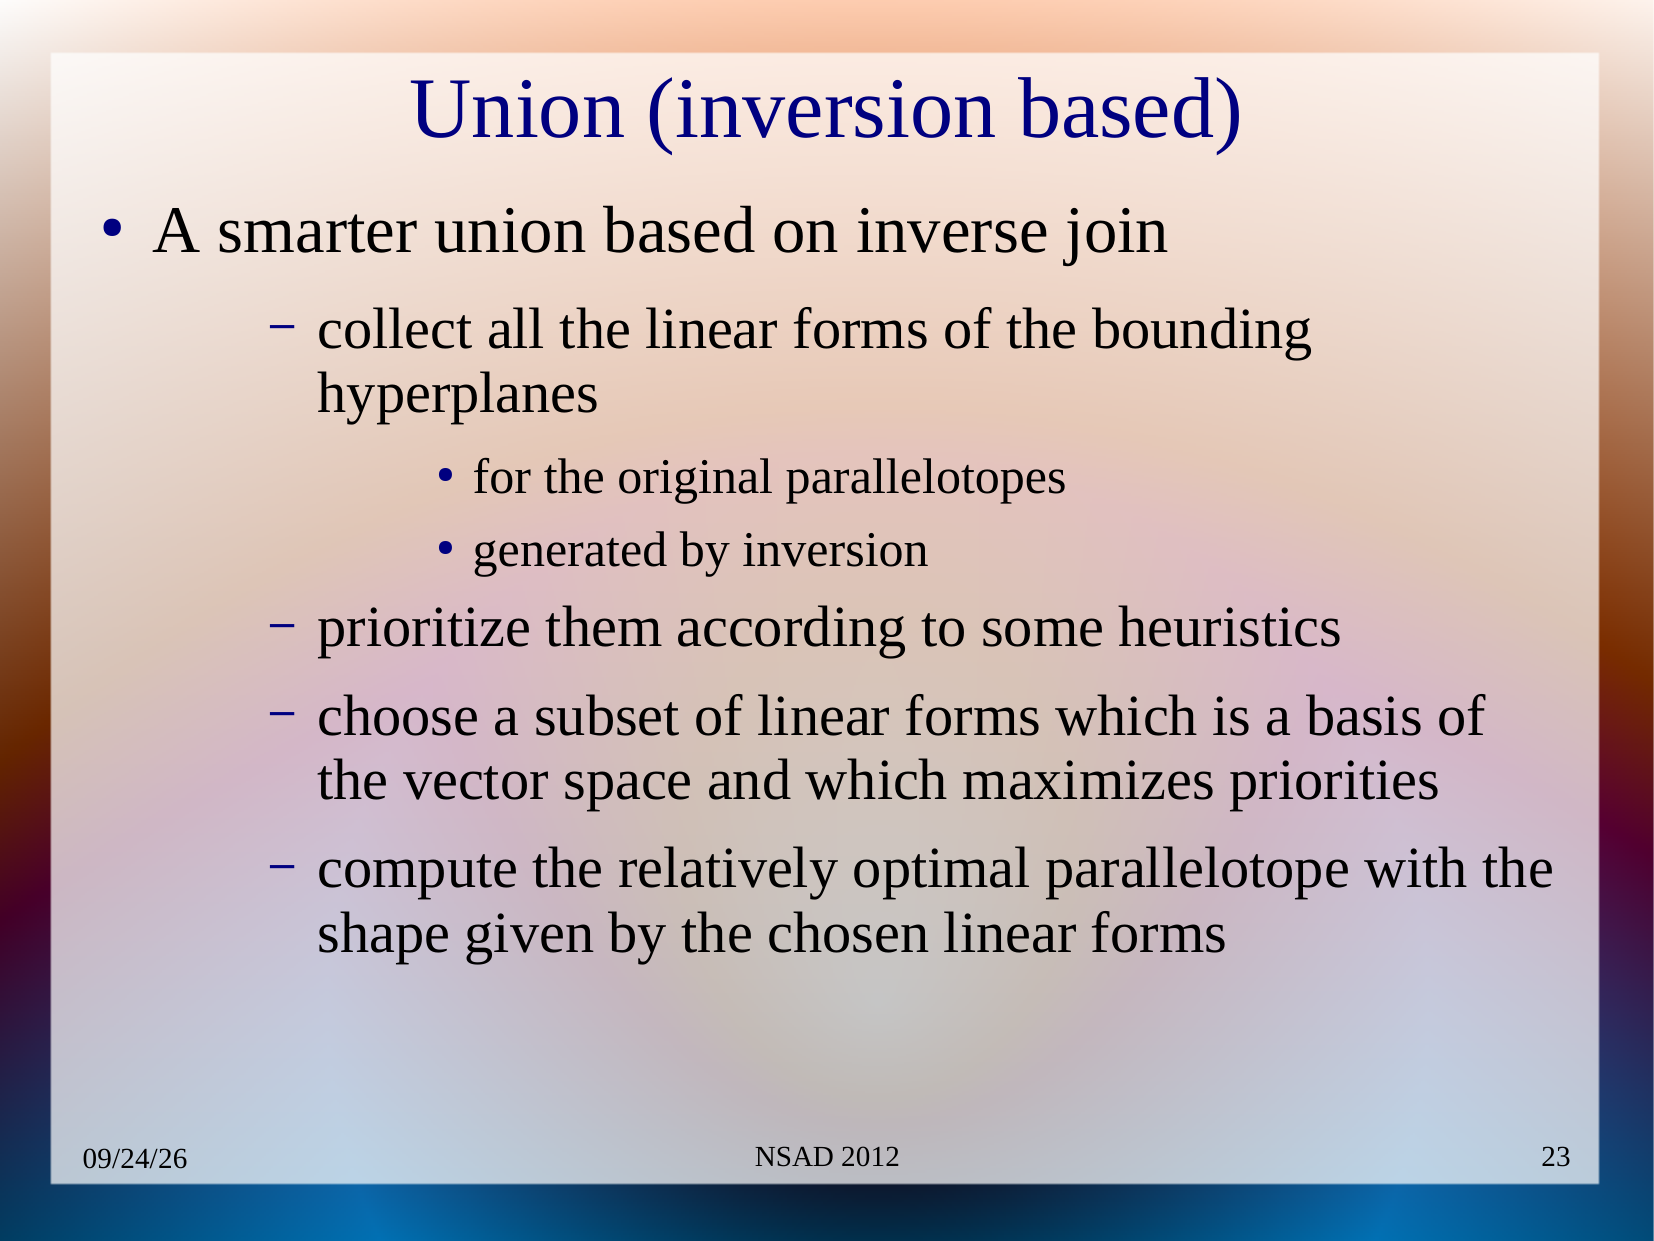

# Union (inversion based)
A smarter union based on inverse join
collect all the linear forms of the bounding hyperplanes
for the original parallelotopes
generated by inversion
prioritize them according to some heuristics
choose a subset of linear forms which is a basis of the vector space and which maximizes priorities
compute the relatively optimal parallelotope with the shape given by the chosen linear forms
NSAD 2012
23